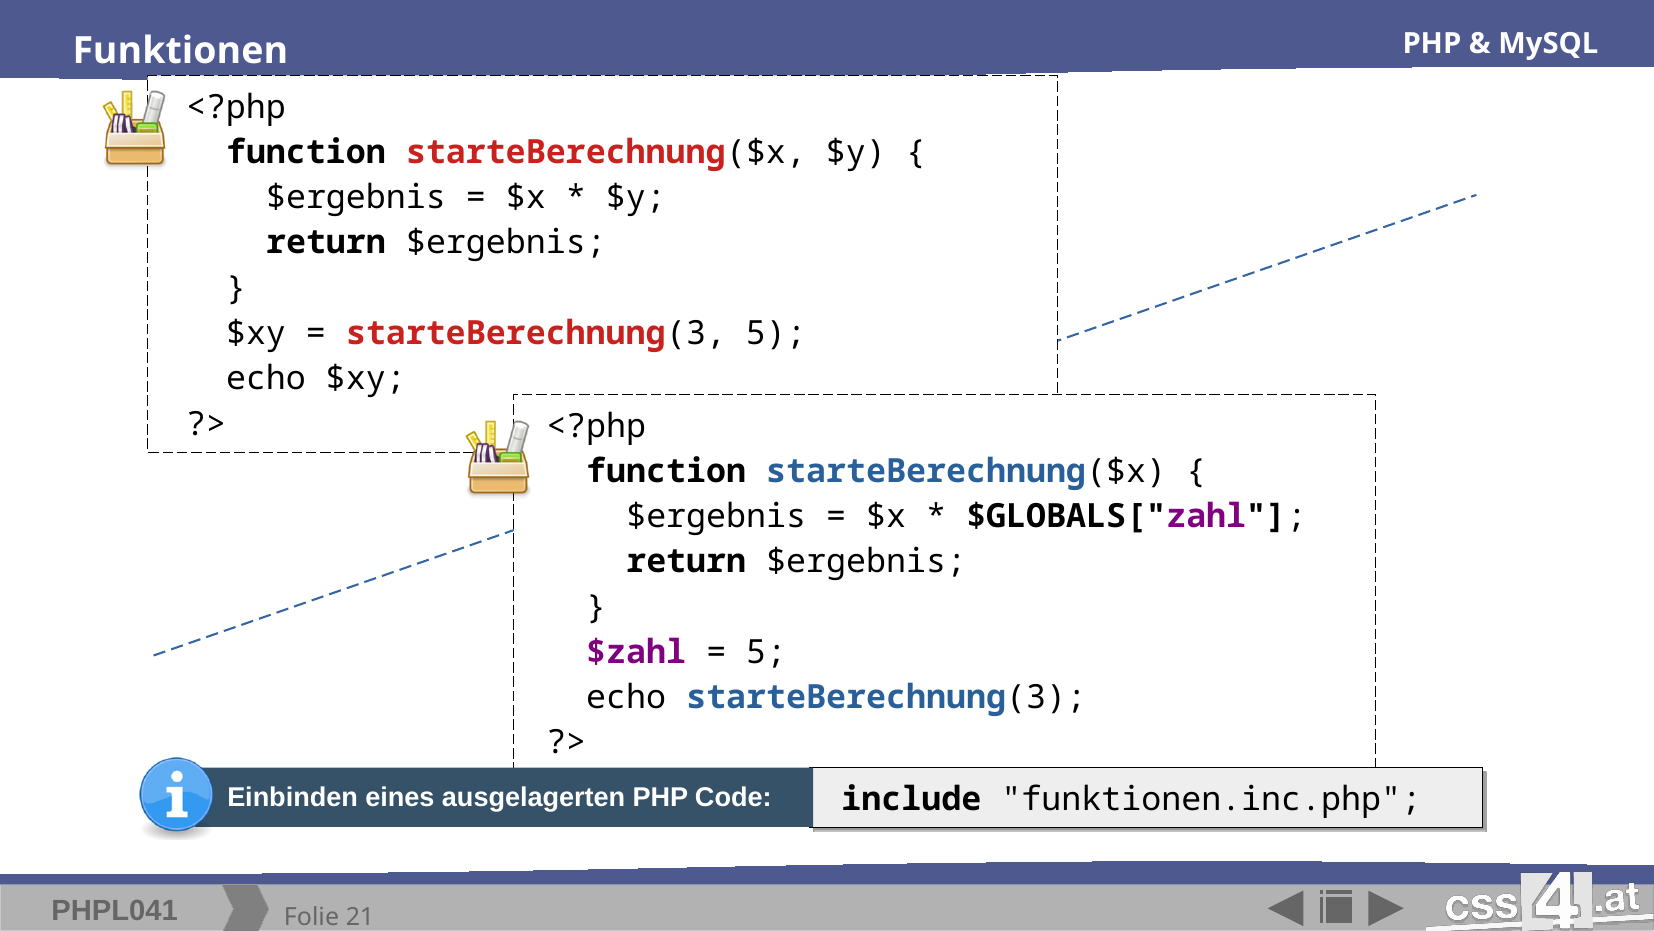

PHP & MySQL
Funktionen
<?php
 function starteBerechnung($x, $y) {
 $ergebnis = $x * $y;
 return $ergebnis;
 }
 $xy = starteBerechnung(3, 5);
 echo $xy;
?>
<?php
 function starteBerechnung($x) {
 $ergebnis = $x * $GLOBALS["zahl"];
 return $ergebnis;
 }
 $zahl = 5;
 echo starteBerechnung(3);
?>
include "funktionen.inc.php";
Einbinden eines ausgelagerten PHP Code:
PHPL041
Folie